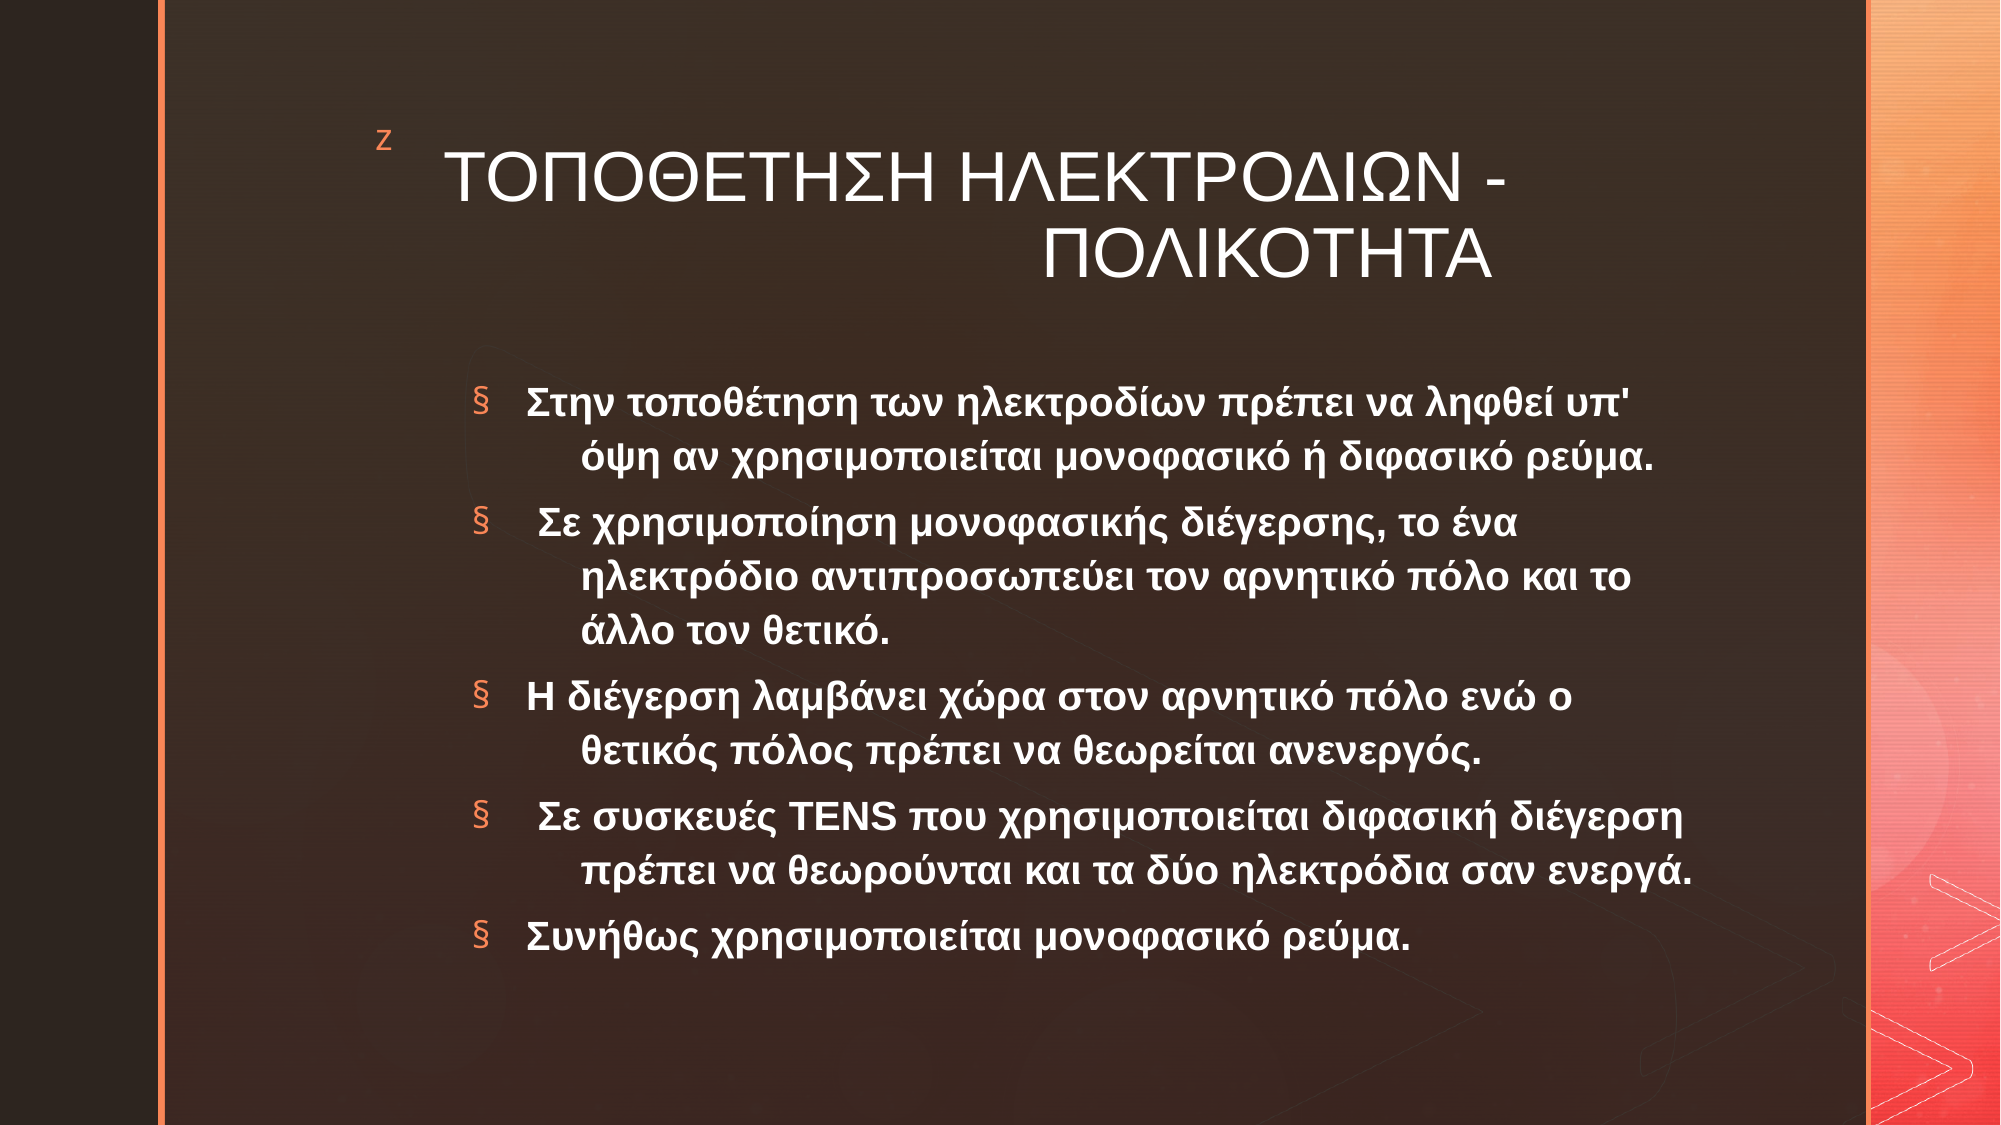

# ΤΟΠΟΘΕΤΗΣΗ ΗΛΕΚΤΡΟΔΙΩΝ - ΠΟΛΙΚΟΤΗΤΑ
Στην τοποθέτηση των ηλεκτροδίων πρέπει να ληφθεί υπ' όψη αν χρησιμοποιείται μονοφασικό ή διφασικό ρεύμα.
 Σε χρησιμοποίηση μονοφασικής διέγερσης, το ένα ηλεκτρόδιο αντιπροσωπεύει τον αρνητικό πόλο και το άλλο τον θετικό.
Η διέγερση λαμβάνει χώρα στον αρνητικό πόλο ενώ ο θετικός πόλος πρέπει να θεωρείται ανενεργός.
 Σε συσκευές TENS που χρησιμοποιείται διφασική διέγερση πρέπει να θεωρούνται και τα δύο ηλεκτρόδια σαν ενεργά.
Συνήθως χρησιμοποιείται μονοφασικό ρεύμα.